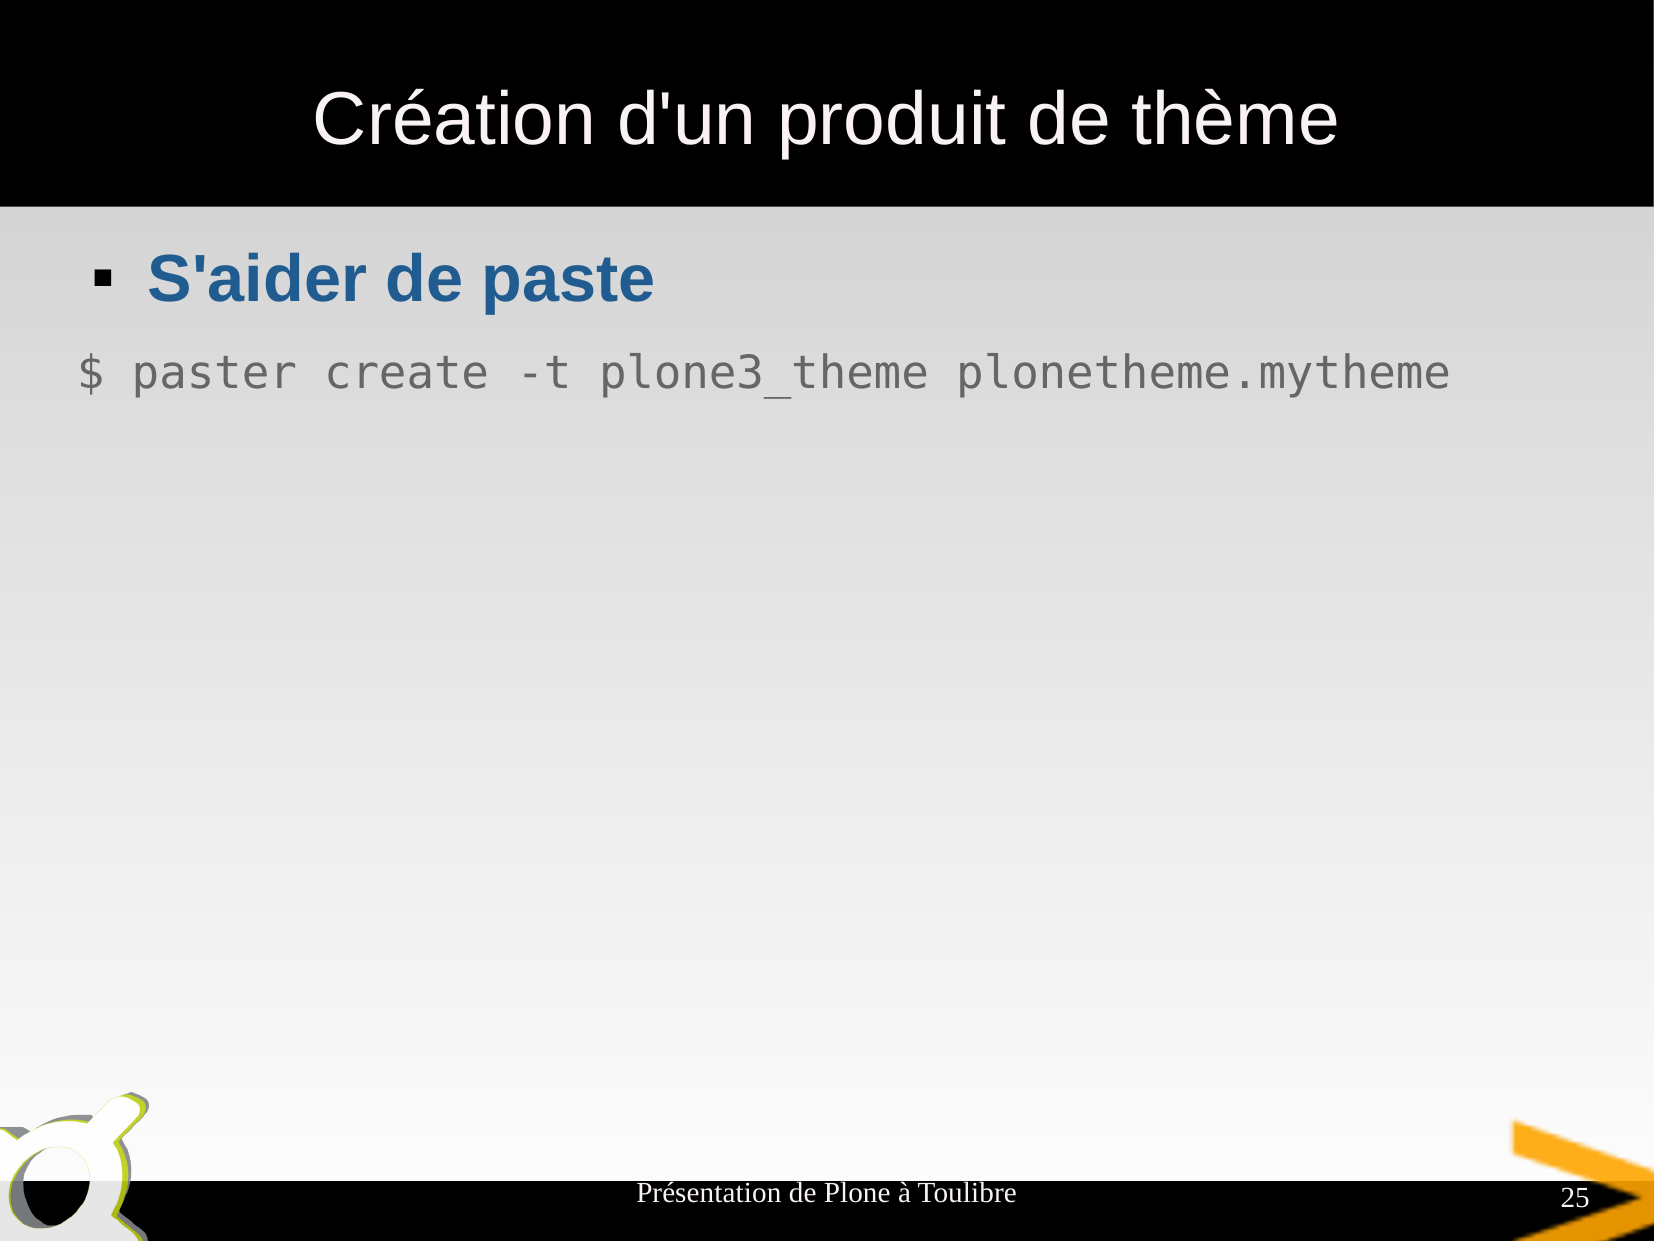

# Création d'un produit de thème
S'aider de paste
$ paster create -t plone3_theme plonetheme.mytheme
Présentation de Plone à Toulibre
25